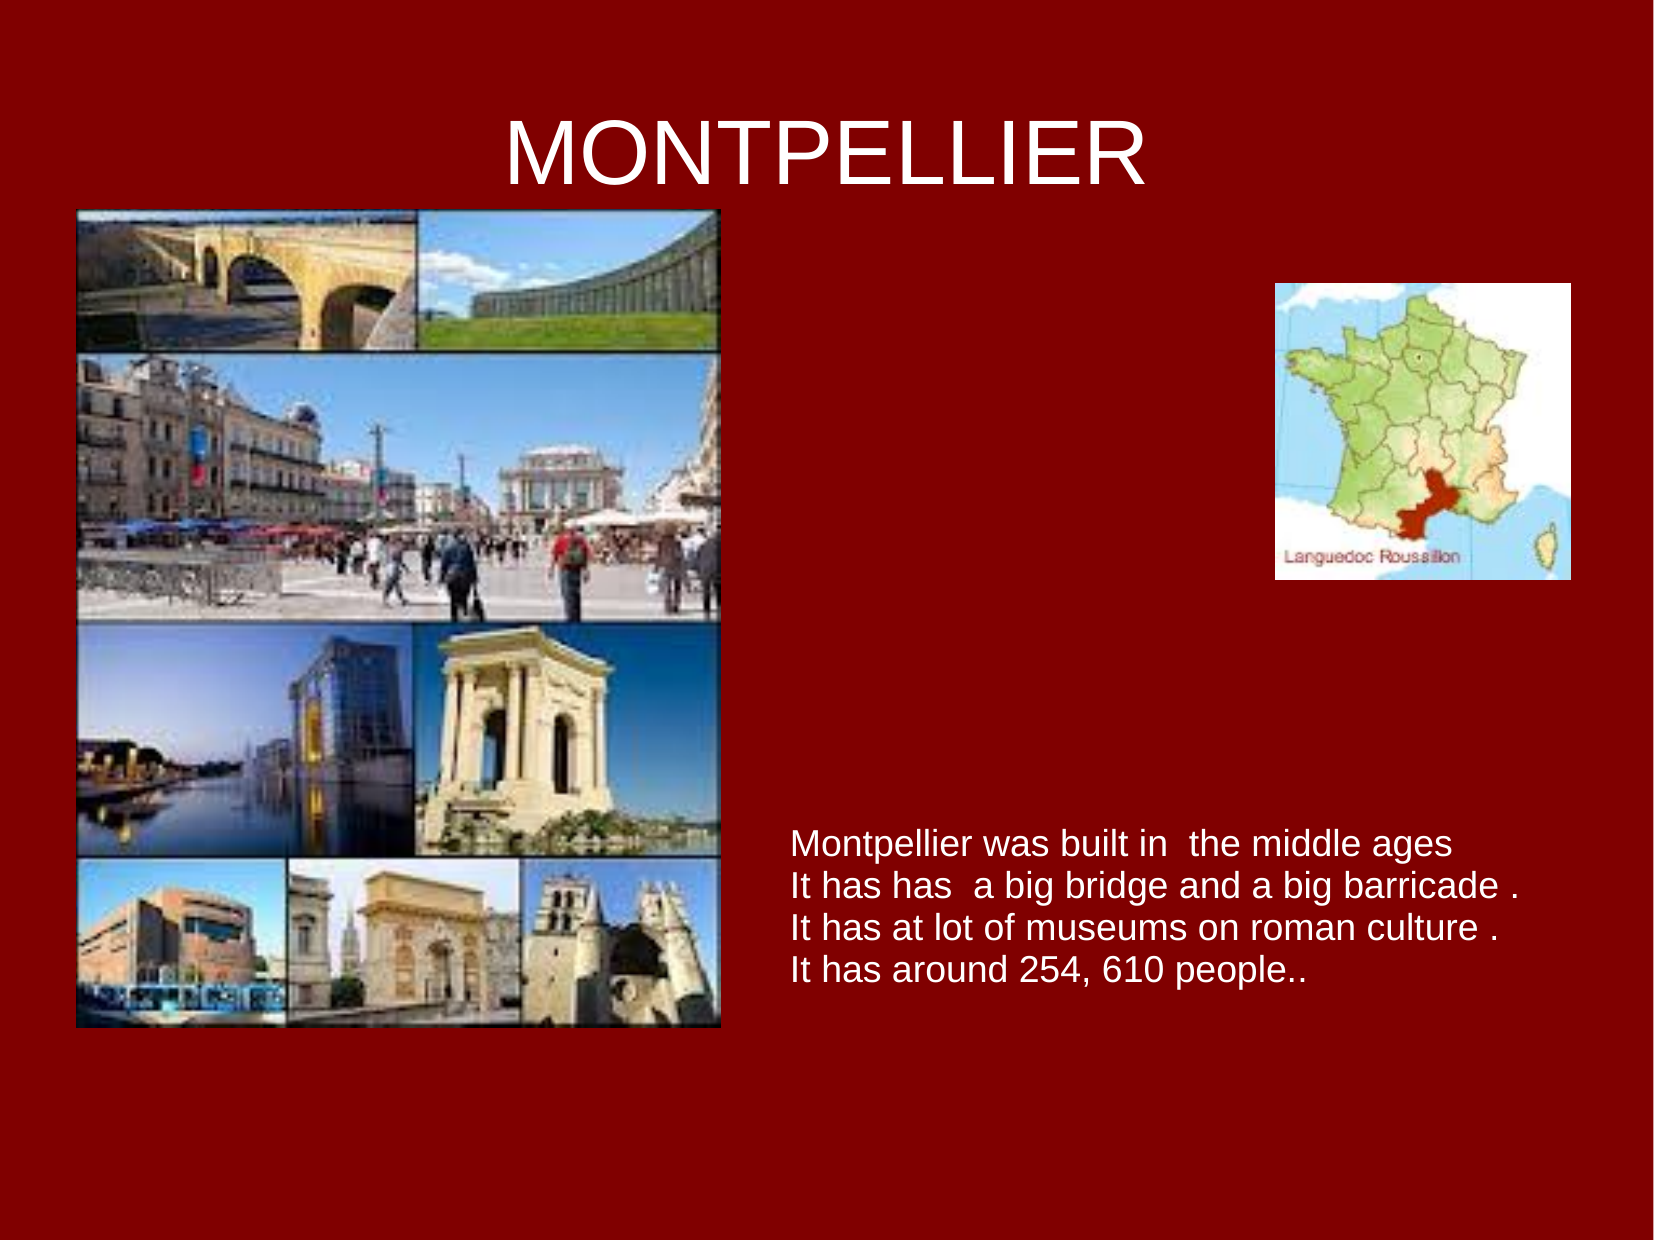

# MONTPELLIER
Montpellier was built in the middle ages
It has has a big bridge and a big barricade .
It has at lot of museums on roman culture .
It has around 254, 610 people..